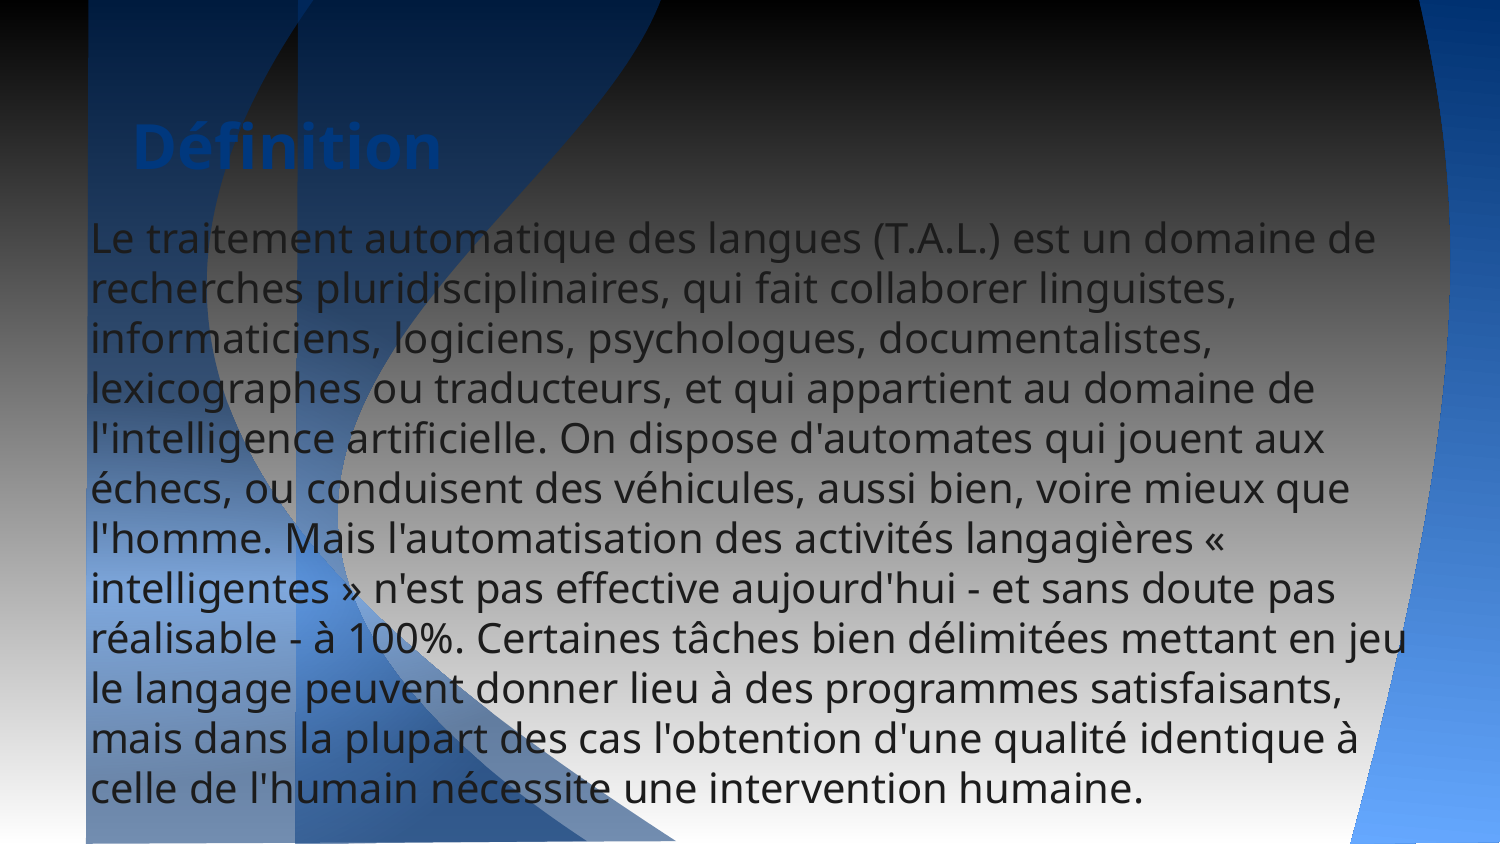

Définition
# Le traitement automatique des langues (T.A.L.) est un domaine de recherches pluridisciplinaires, qui fait collaborer linguistes, informaticiens, logiciens, psychologues, documentalistes, lexicographes ou traducteurs, et qui appartient au domaine de l'intelligence artificielle. On dispose d'automates qui jouent aux échecs, ou conduisent des véhicules, aussi bien, voire mieux que l'homme. Mais l'automatisation des activités langagières « intelligentes » n'est pas effective aujourd'hui - et sans doute pas réalisable - à 100%. Certaines tâches bien délimitées mettant en jeu le langage peuvent donner lieu à des programmes satisfaisants, mais dans la plupart des cas l'obtention d'une qualité identique à celle de l'humain nécessite une intervention humaine.